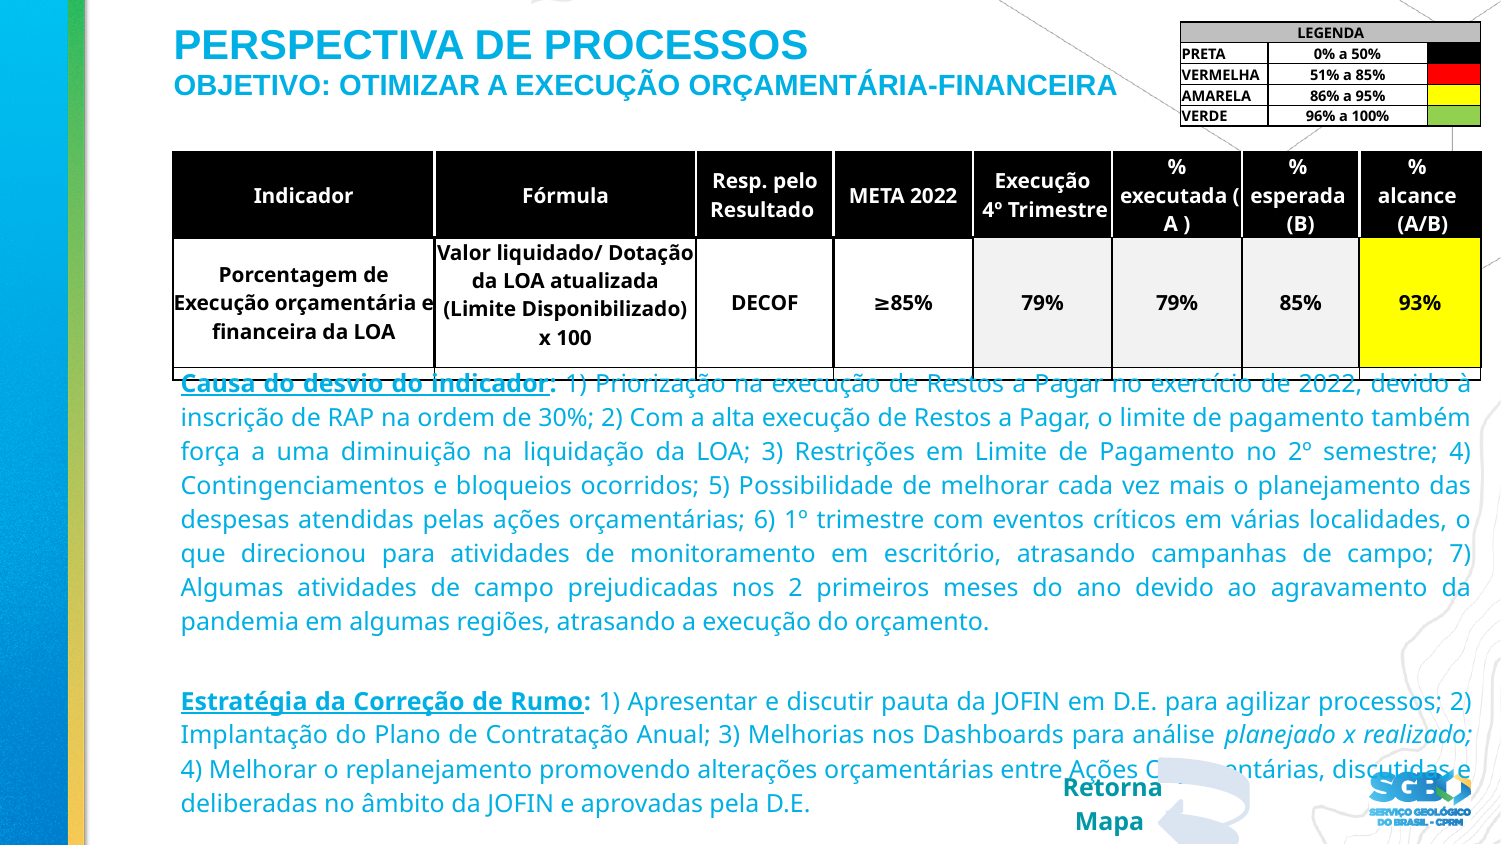

PERSPECTIVA DE PROCESSOS
OBJETIVO: OTIMIZAR A EXECUÇÃO ORÇAMENTÁRIA-FINANCEIRA
PERSPECTIVA DE VALOR PARA CLIENTES E USUÁRIOS
| LEGENDA | | |
| --- | --- | --- |
| PRETA | 0% a 50% | |
| VERMELHA | 51% a 85% | |
| AMARELA | 86% a 95% | |
| VERDE | 96% a 100% | |
| Indicador | Fórmula | Resp. pelo Resultado | META 2022 | Execução 4º Trimestre | % executada ( A ) | % esperada (B) | % alcance (A/B) |
| --- | --- | --- | --- | --- | --- | --- | --- |
| Porcentagem de Execução orçamentária e financeira da LOA | Valor liquidado/ Dotação da LOA atualizada (Limite Disponibilizado) x 100 ​ | DECOF | ≥85% | 79% | 79% | 85% | 93% |
| ​ | ​ | ​ | ​ | ​ | ​ | ​ | ​ |
Causa do desvio do indicador: 1) Priorização na execução de Restos a Pagar no exercício de 2022, devido à inscrição de RAP na ordem de 30%; 2) Com a alta execução de Restos a Pagar, o limite de pagamento também força a uma diminuição na liquidação da LOA; 3) Restrições em Limite de Pagamento no 2º semestre; 4) Contingenciamentos e bloqueios ocorridos; 5) Possibilidade de melhorar cada vez mais o planejamento das despesas atendidas pelas ações orçamentárias; 6) 1º trimestre com eventos críticos em várias localidades, o que direcionou para atividades de monitoramento em escritório, atrasando campanhas de campo; 7) Algumas atividades de campo prejudicadas nos 2 primeiros meses do ano devido ao agravamento da pandemia em algumas regiões, atrasando a execução do orçamento.
Estratégia da Correção de Rumo: 1) Apresentar e discutir pauta da JOFIN em D.E. para agilizar processos; 2) Implantação do Plano de Contratação Anual; 3) Melhorias nos Dashboards para análise planejado x realizado; 4) Melhorar o replanejamento promovendo alterações orçamentárias entre Ações Orçamentárias, discutidas e deliberadas no âmbito da JOFIN e aprovadas pela D.E.
Retorna Mapa